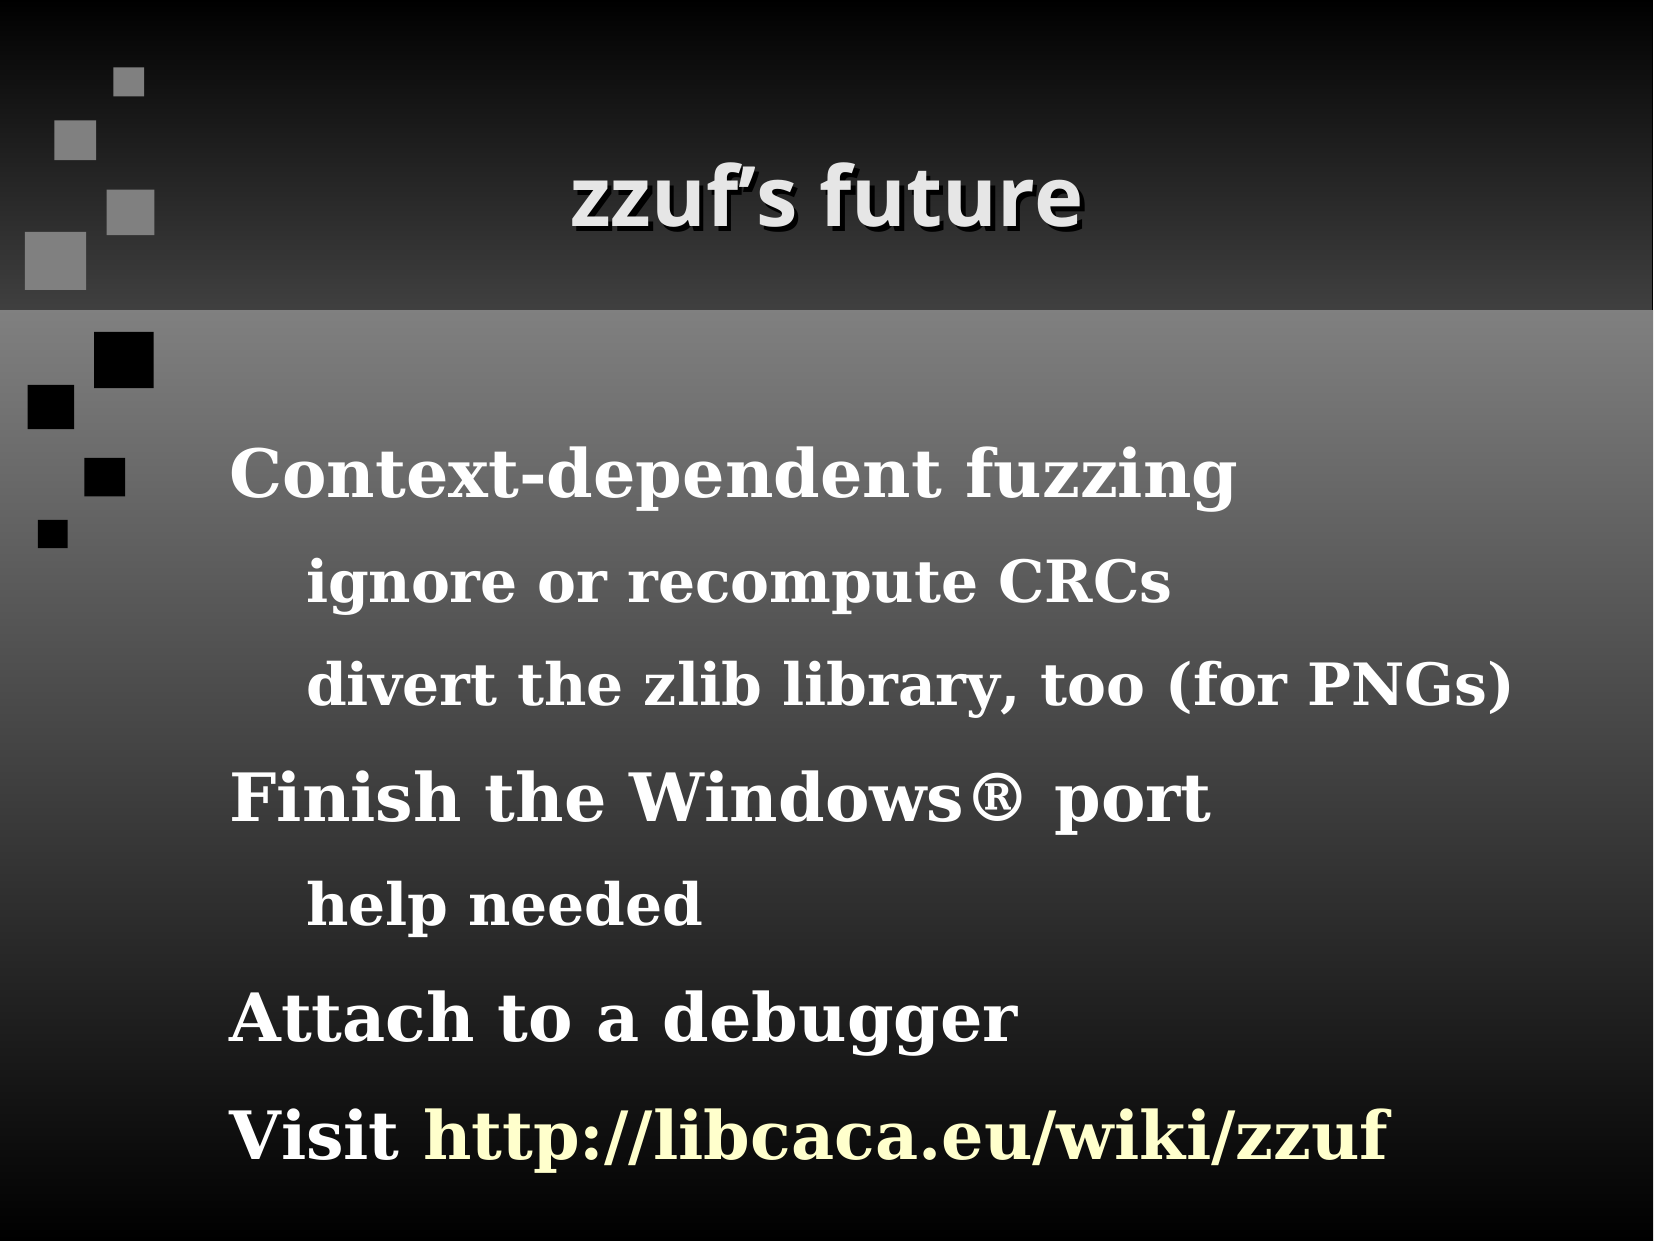

# zzuf’s future
Context-dependent fuzzing
ignore or recompute CRCs
divert the zlib library, too (for PNGs)
Finish the Windows® port
help needed
Attach to a debugger
Visit http://libcaca.eu/wiki/zzuf